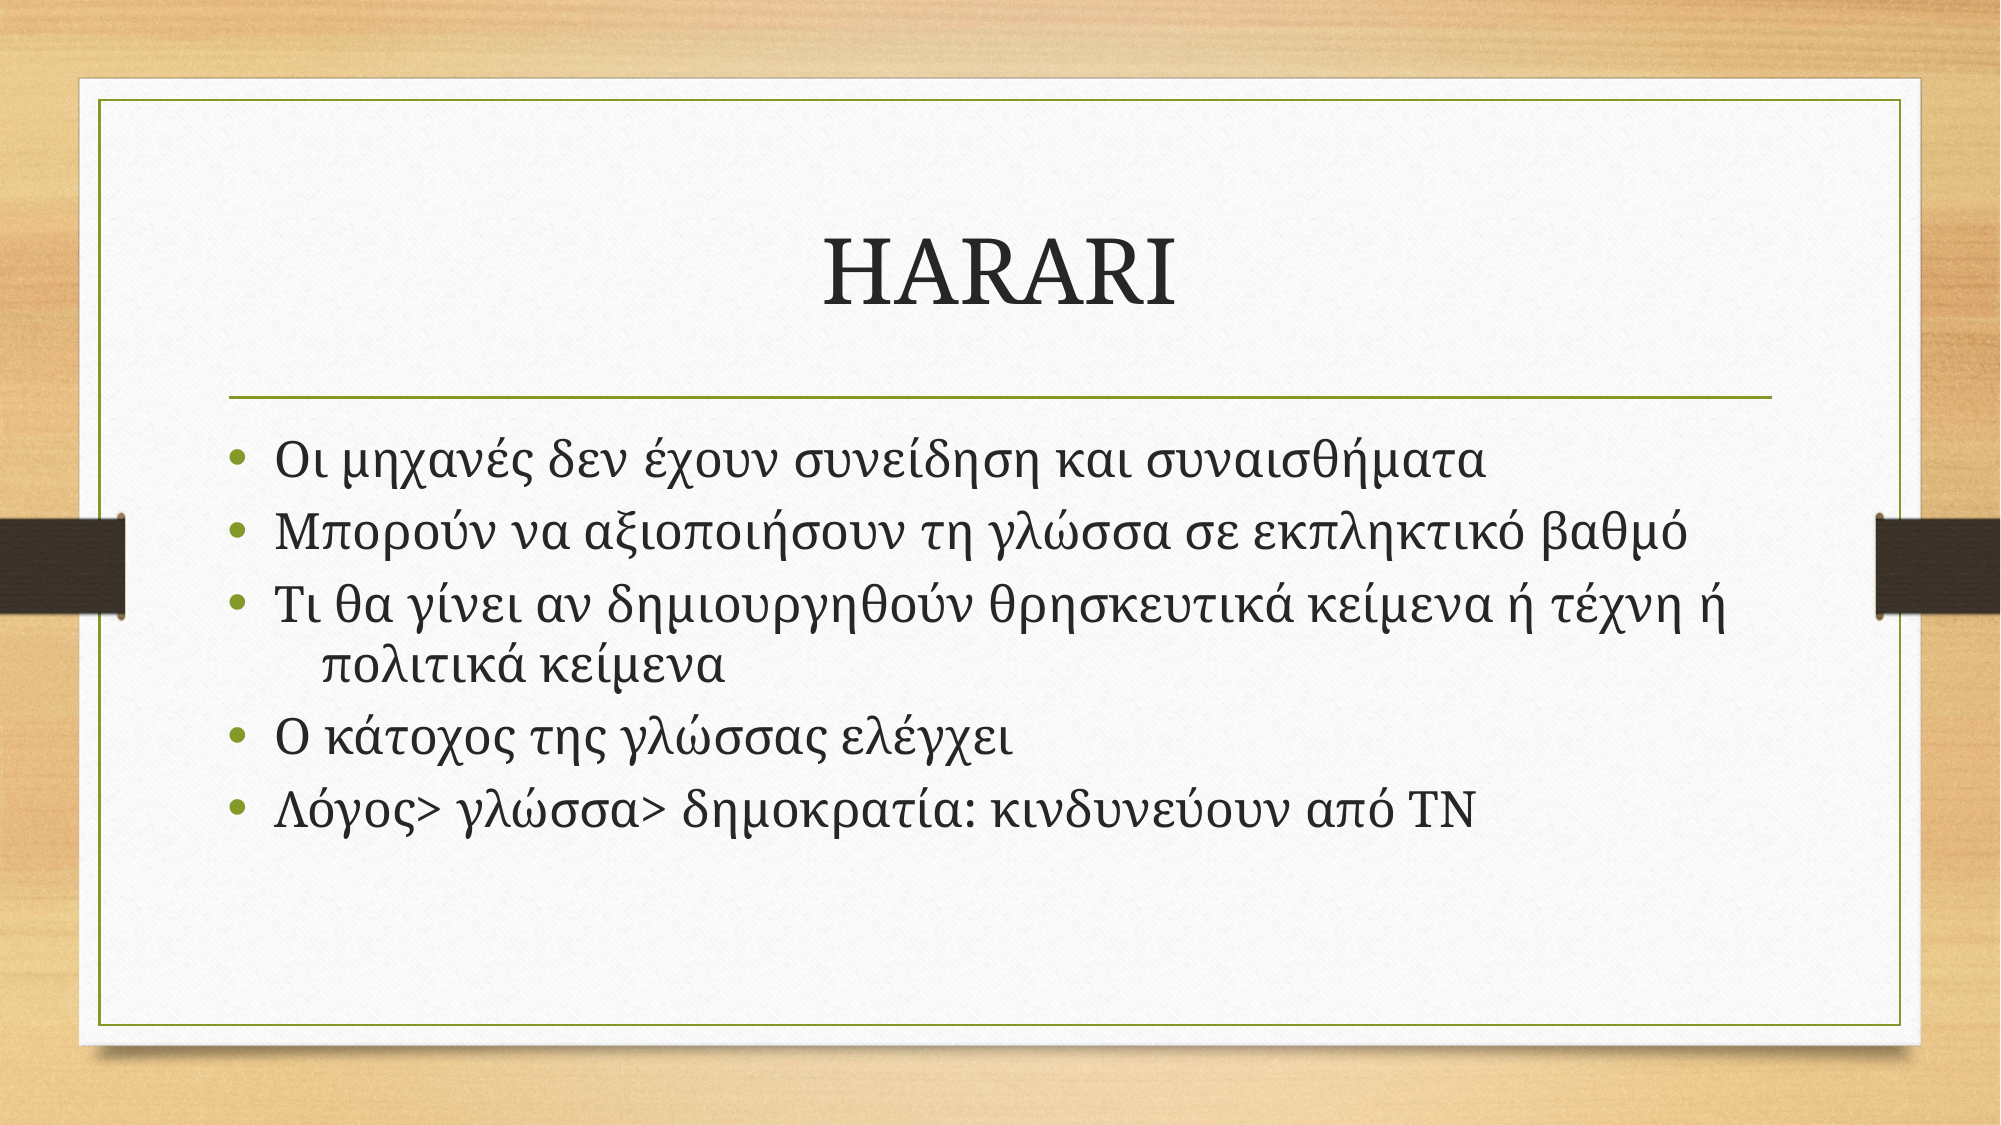

# HARARI
Οι μηχανές δεν έχουν συνείδηση και συναισθήματα
Μπορούν να αξιοποιήσουν τη γλώσσα σε εκπληκτικό βαθμό
Τι θα γίνει αν δημιουργηθούν θρησκευτικά κείμενα ή τέχνη ή πολιτικά κείμενα
Ο κάτοχος της γλώσσας ελέγχει
Λόγος> γλώσσα> δημοκρατία: κινδυνεύουν από ΤΝ